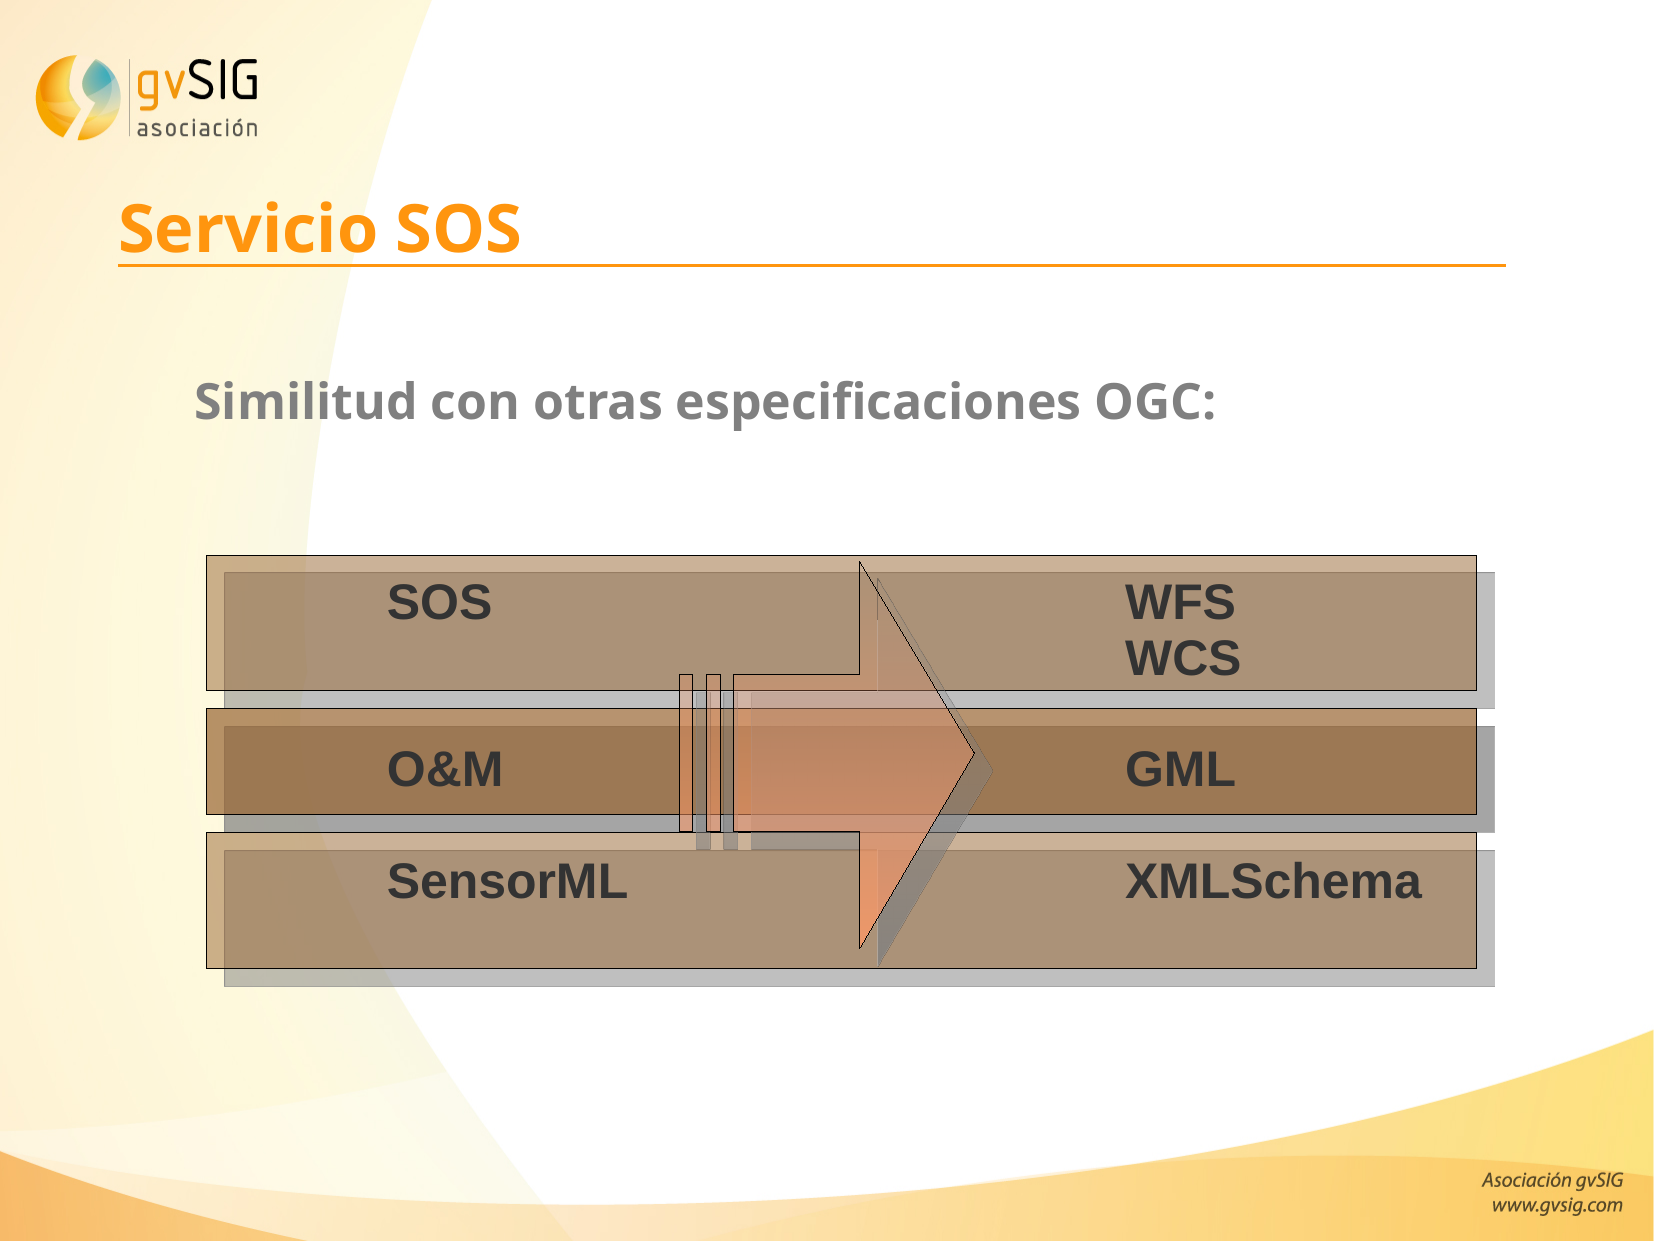

# Servicio SOS
Similitud con otras especificaciones OGC:
SOS							WFS
							WCS
O&M							GML
SensorML							XMLSchema